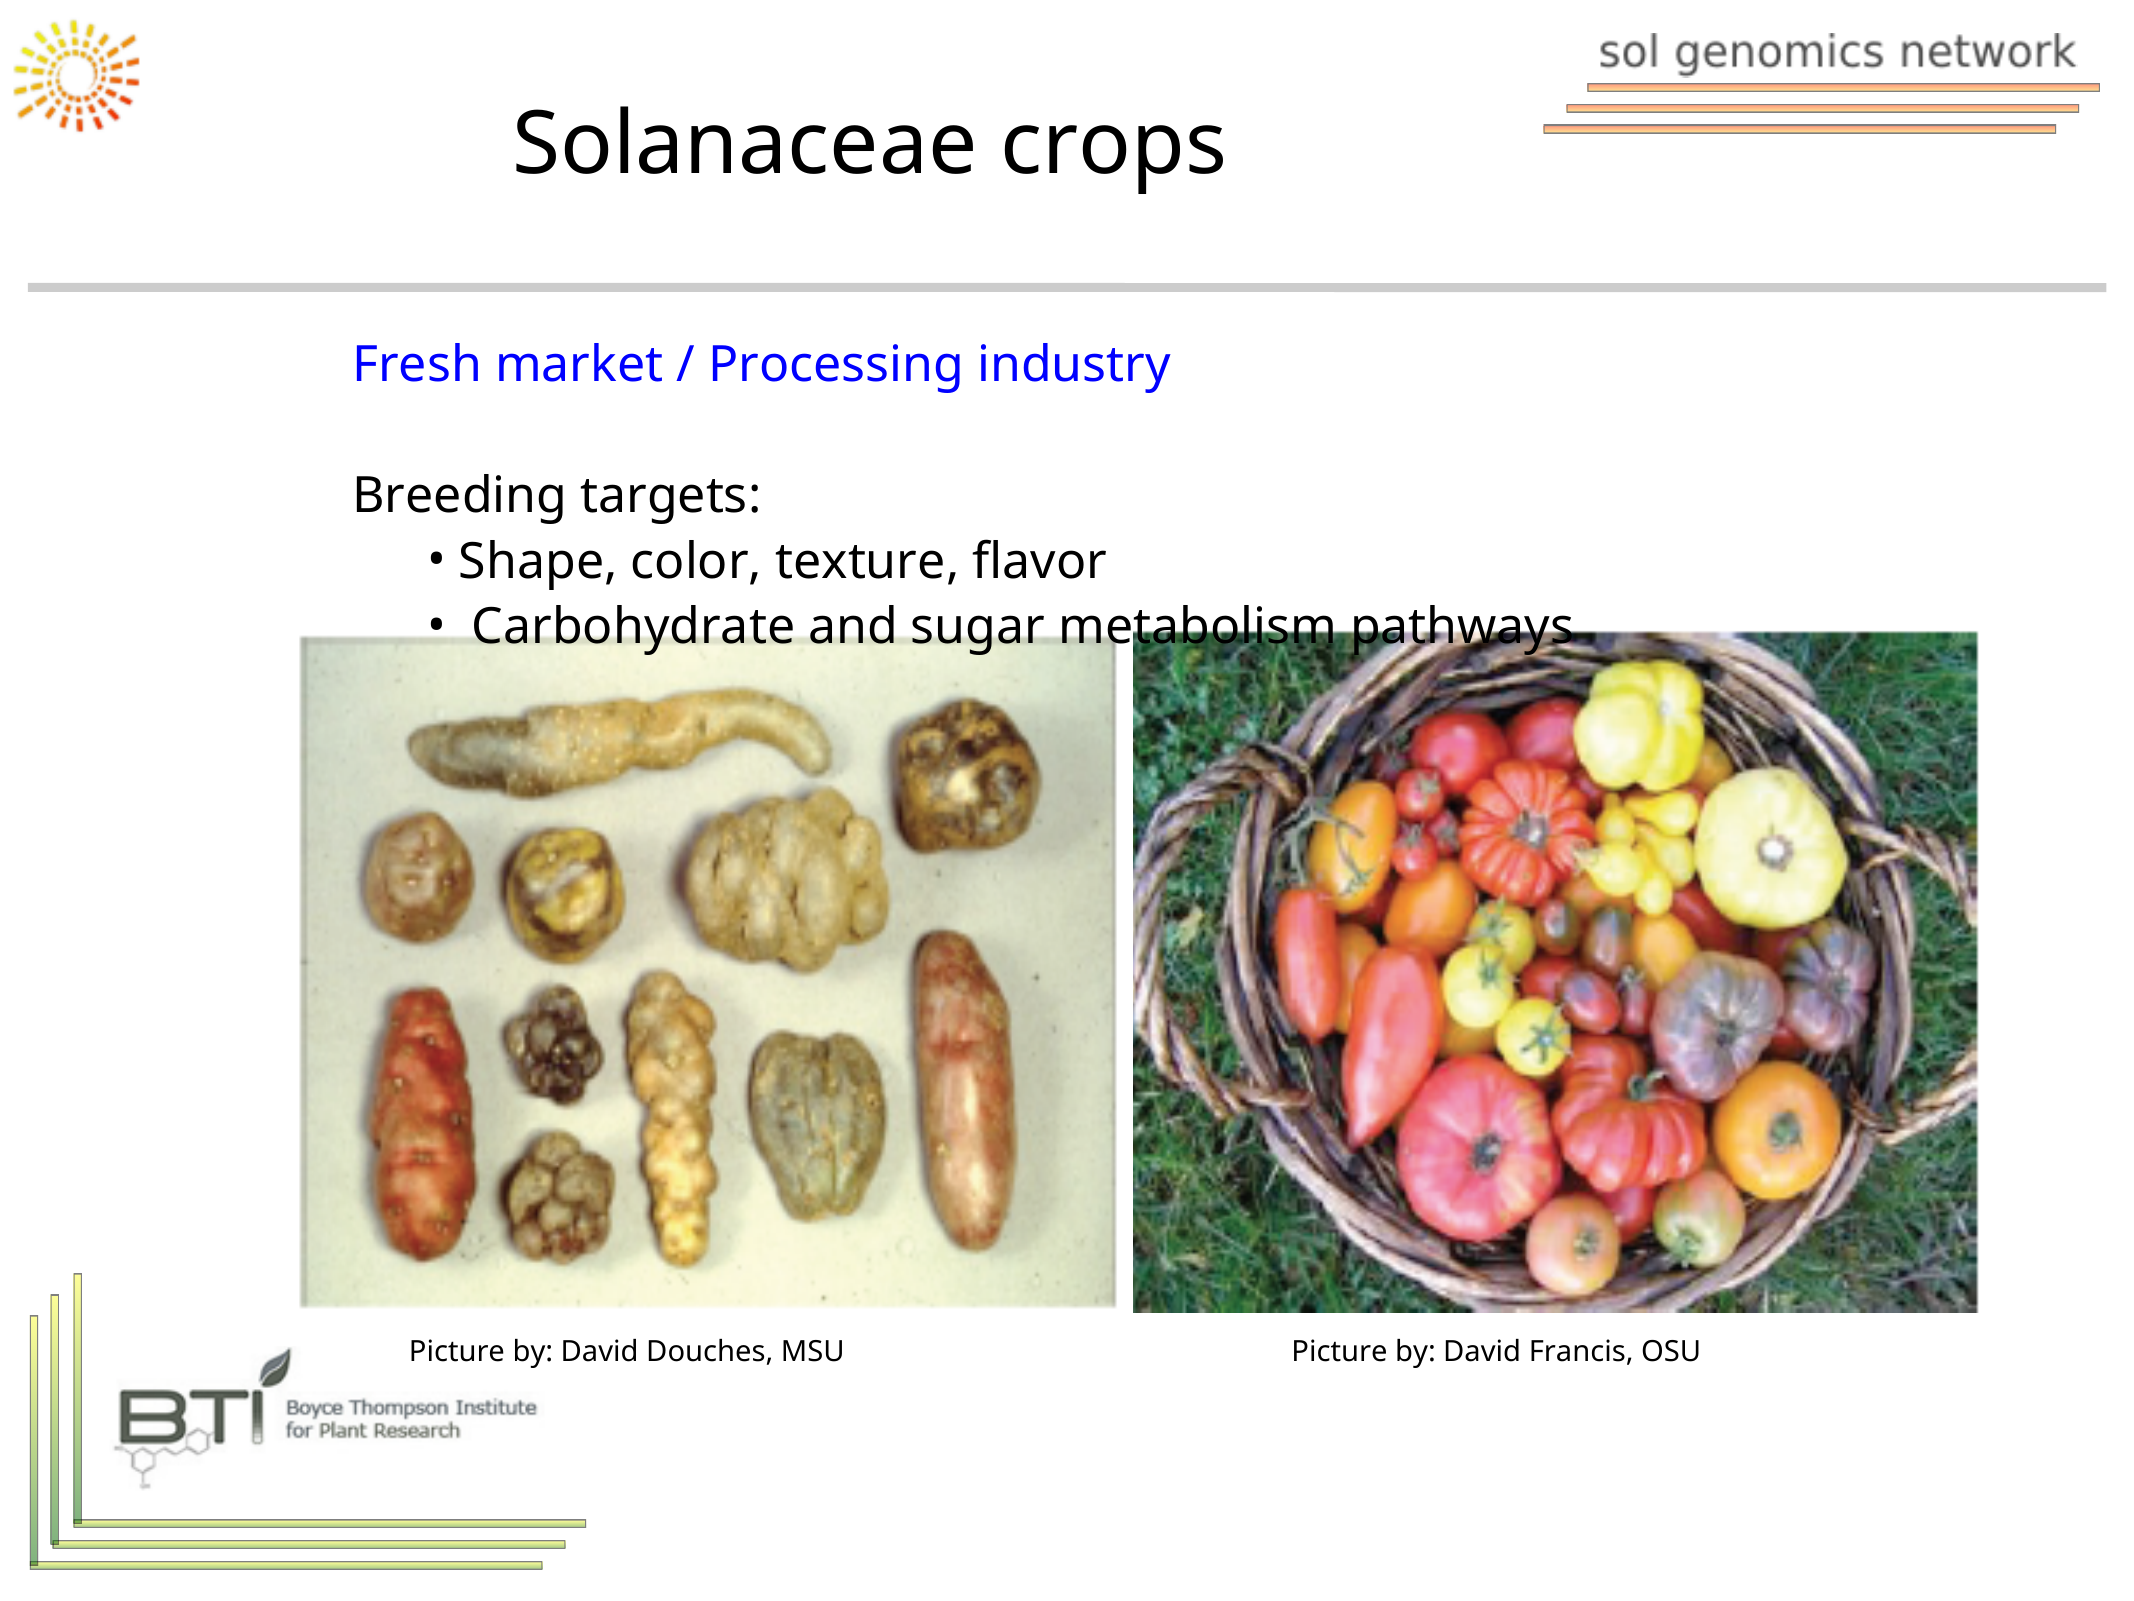

Solanaceae crops
Fresh market / Processing industry
Breeding targets:
 Shape, color, texture, flavor
 Carbohydrate and sugar metabolism pathways
Picture by: David Douches, MSU
Picture by: David Francis, OSU